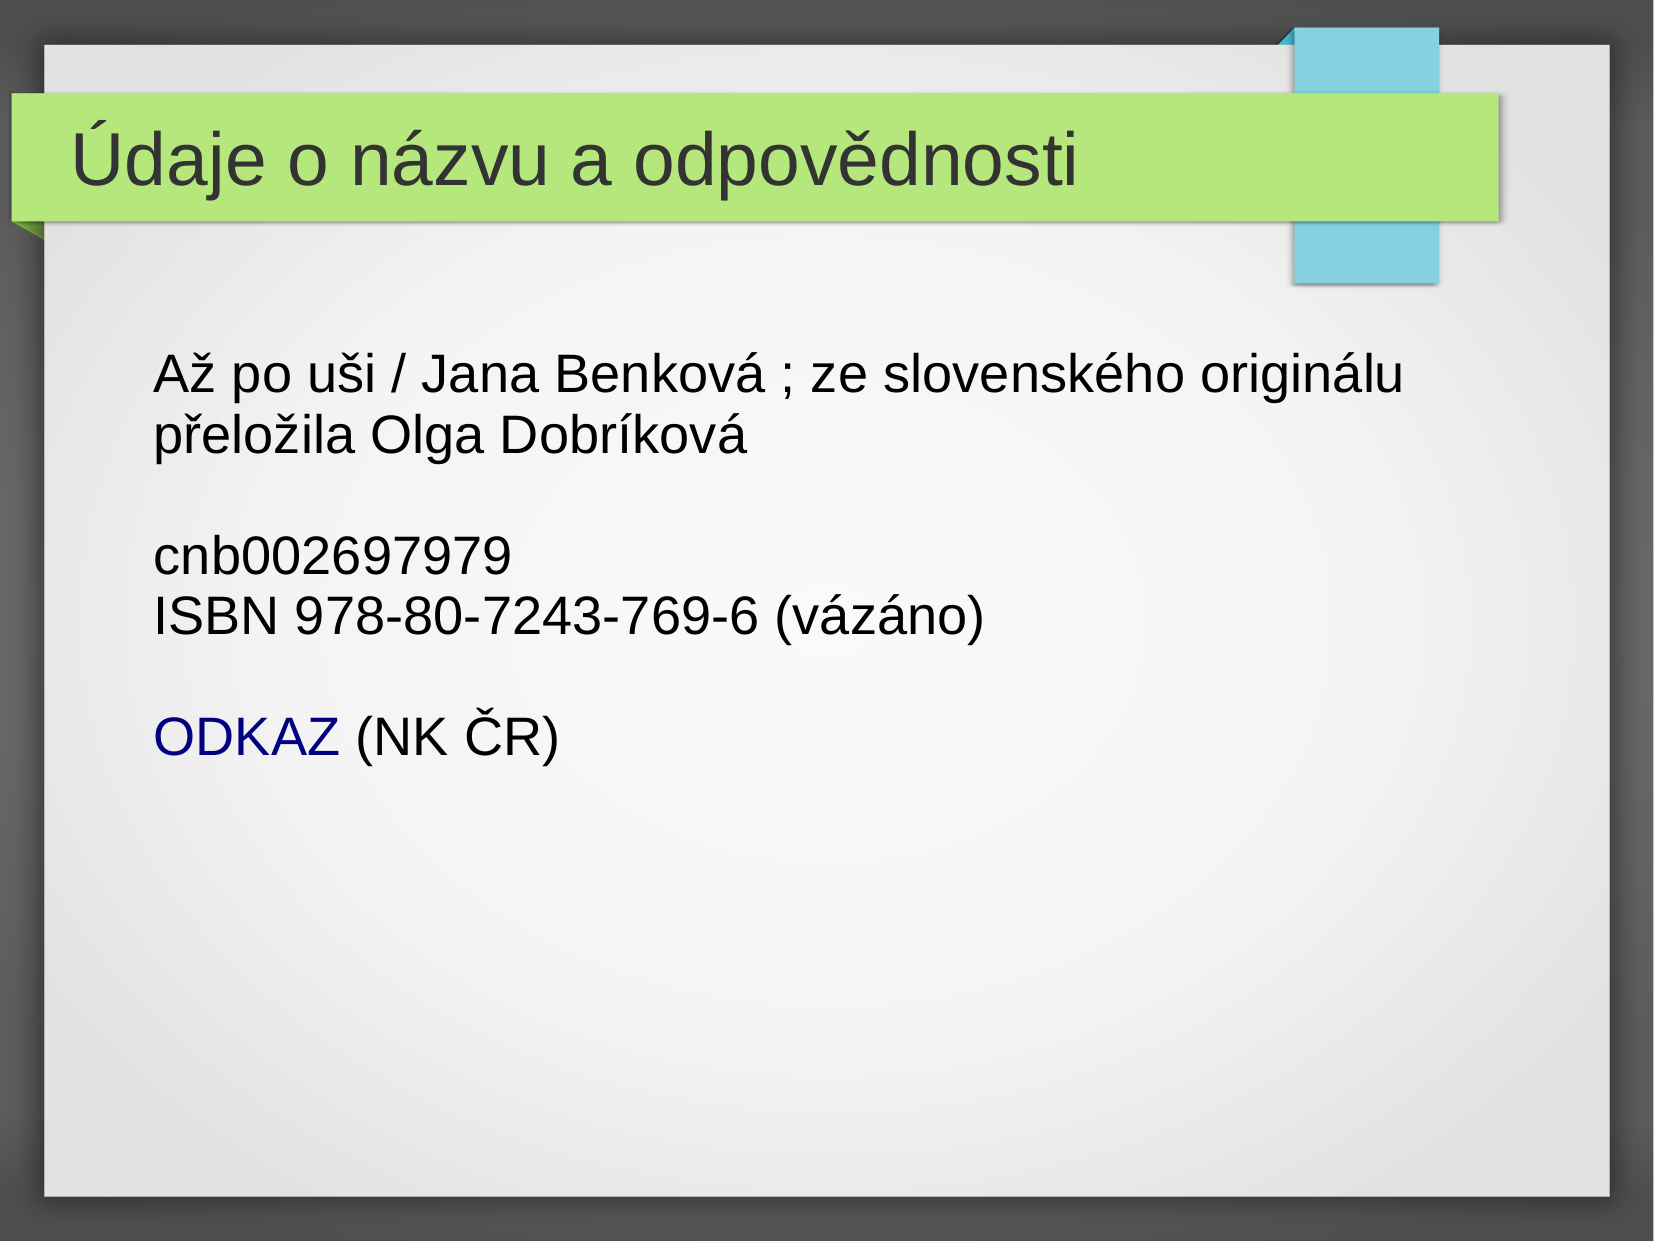

# Údaje o názvu a odpovědnosti
Až po uši / Jana Benková ; ze slovenského originálu přeložila Olga Dobríková
cnb002697979
ISBN 978-80-7243-769-6 (vázáno)
ODKAZ (NK ČR)